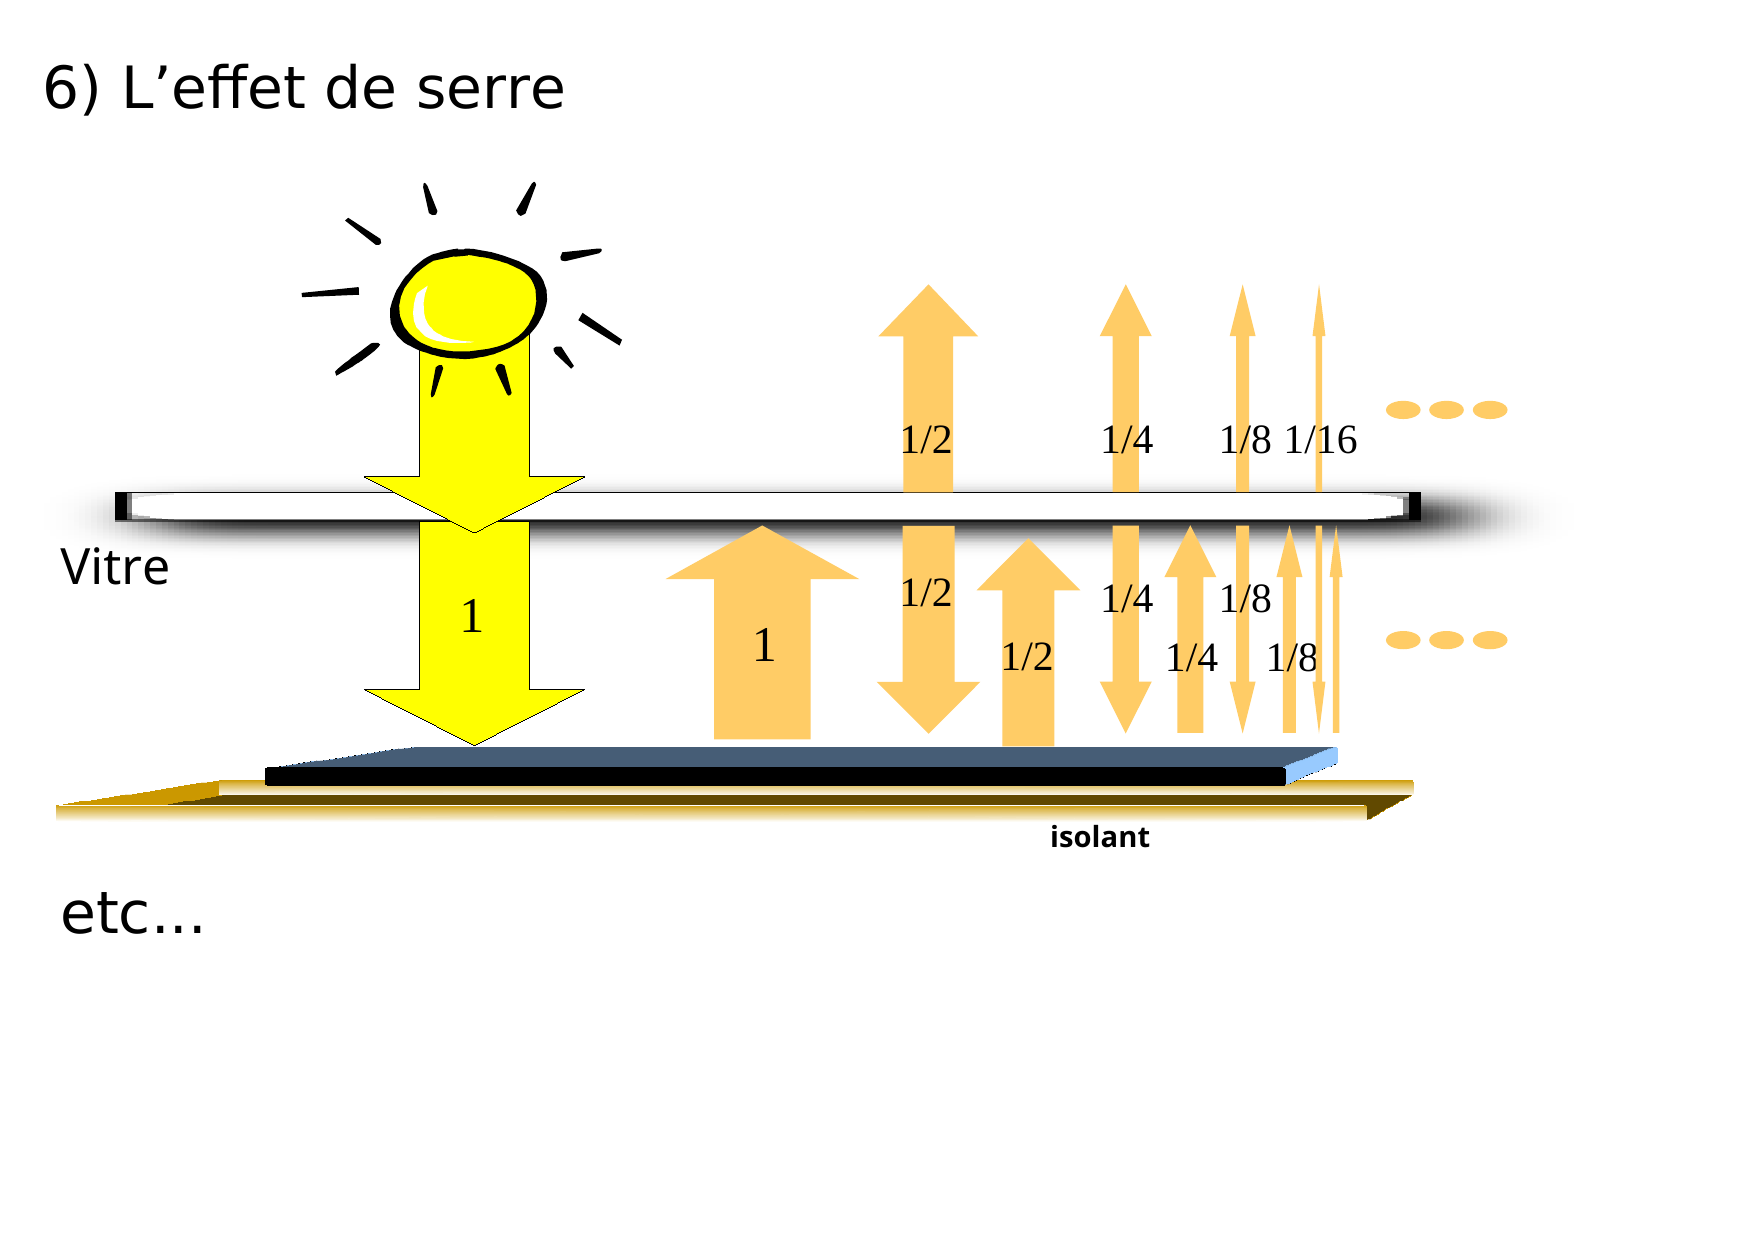

6) L’effet de serre
1
1/2
1/4
1/8
1/16
Vitre
1/2
1/4
1/8
1
1/2
1/4
1/8
isolant
etc...